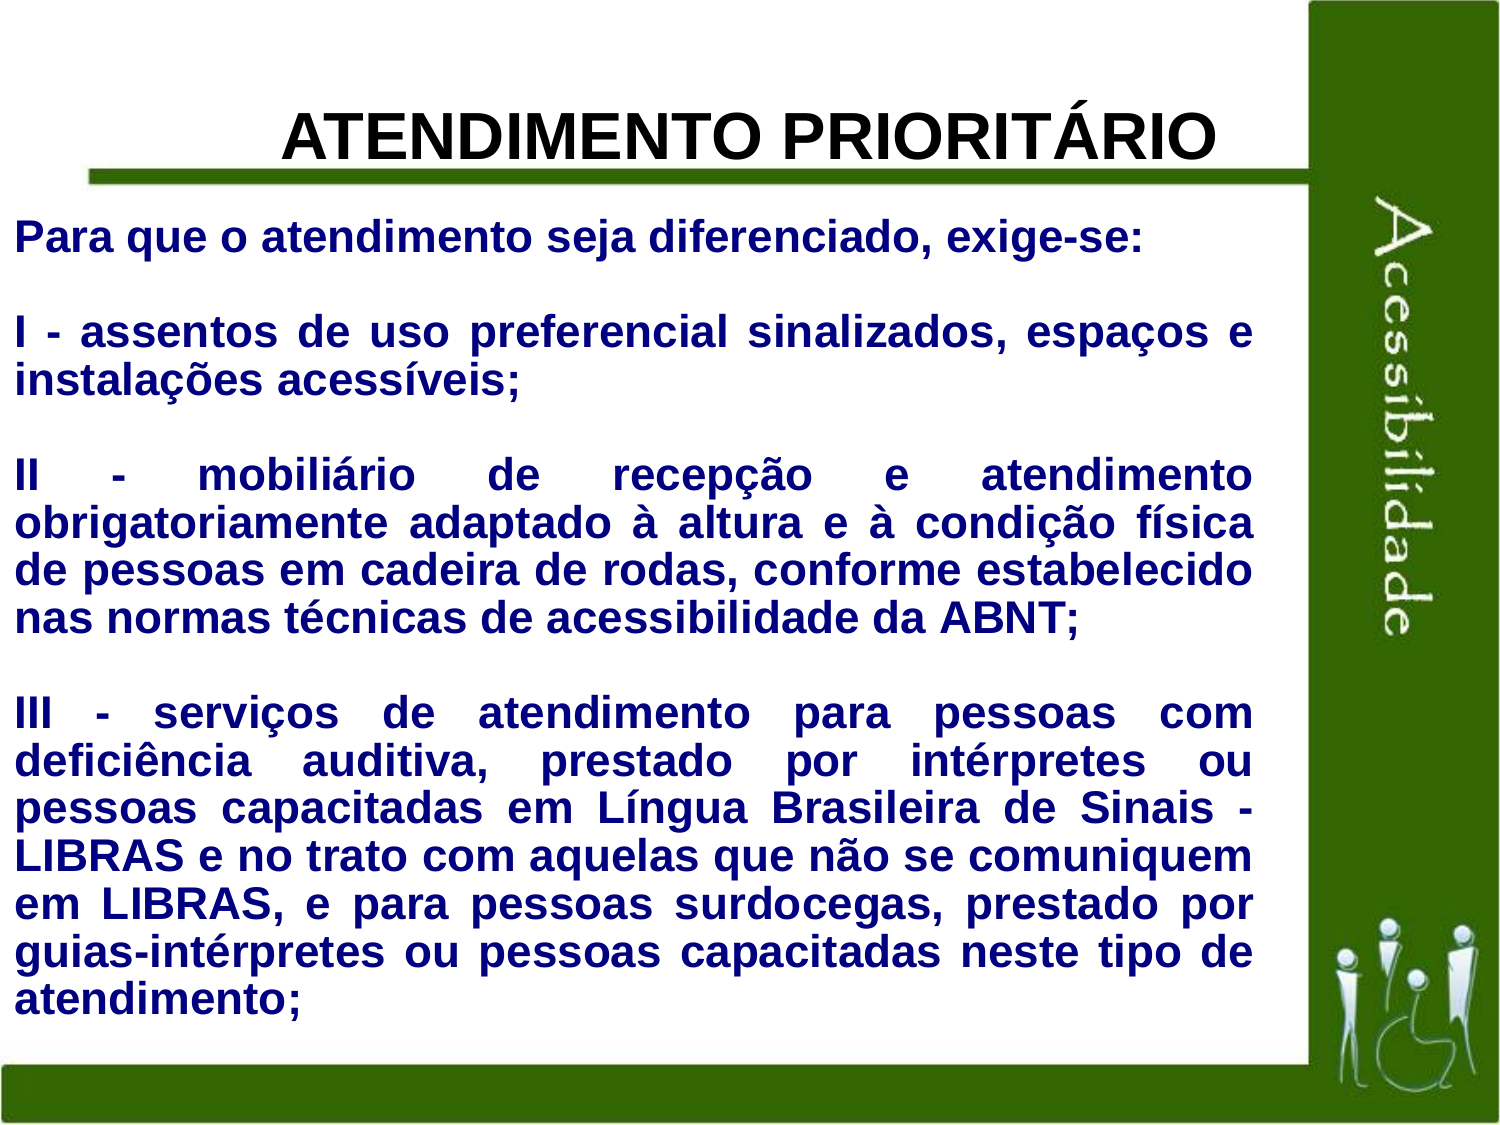

# ATENDIMENTO PRIORITÁRIO
Para que o atendimento seja diferenciado, exige-se:
I - assentos de uso preferencial sinalizados, espaços e instalações acessíveis;
II - mobiliário de recepção e atendimento obrigatoriamente adaptado à altura e à condição física de pessoas em cadeira de rodas, conforme estabelecido nas normas técnicas de acessibilidade da ABNT;
III - serviços de atendimento para pessoas com deficiência auditiva, prestado por intérpretes ou pessoas capacitadas em Língua Brasileira de Sinais - LIBRAS e no trato com aquelas que não se comuniquem em LIBRAS, e para pessoas surdocegas, prestado por guias-intérpretes ou pessoas capacitadas neste tipo de atendimento;